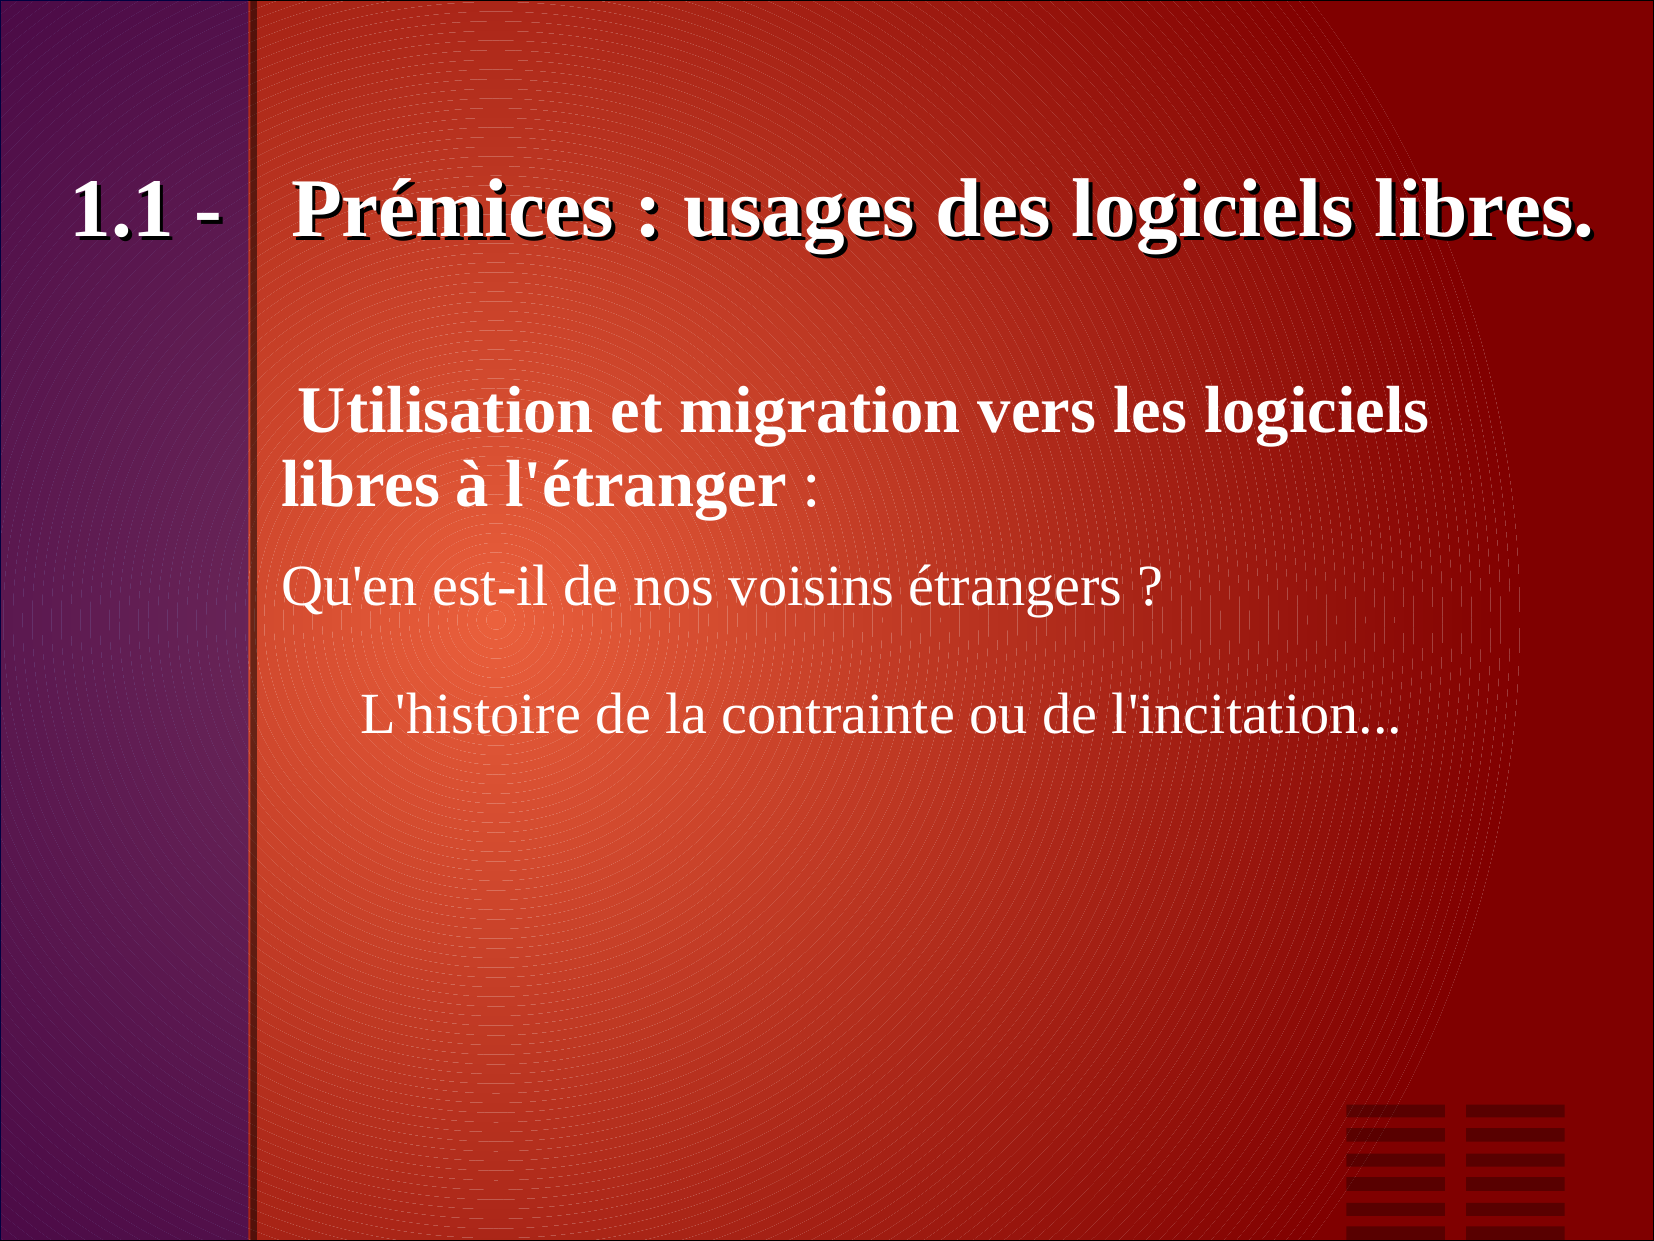

# 1.1 - 	Prémices : usages des logiciels libres.
 Utilisation et migration vers les logiciels libres à l'étranger :
Qu'en est-il de nos voisins étrangers ?
 L'histoire de la contrainte ou de l'incitation...